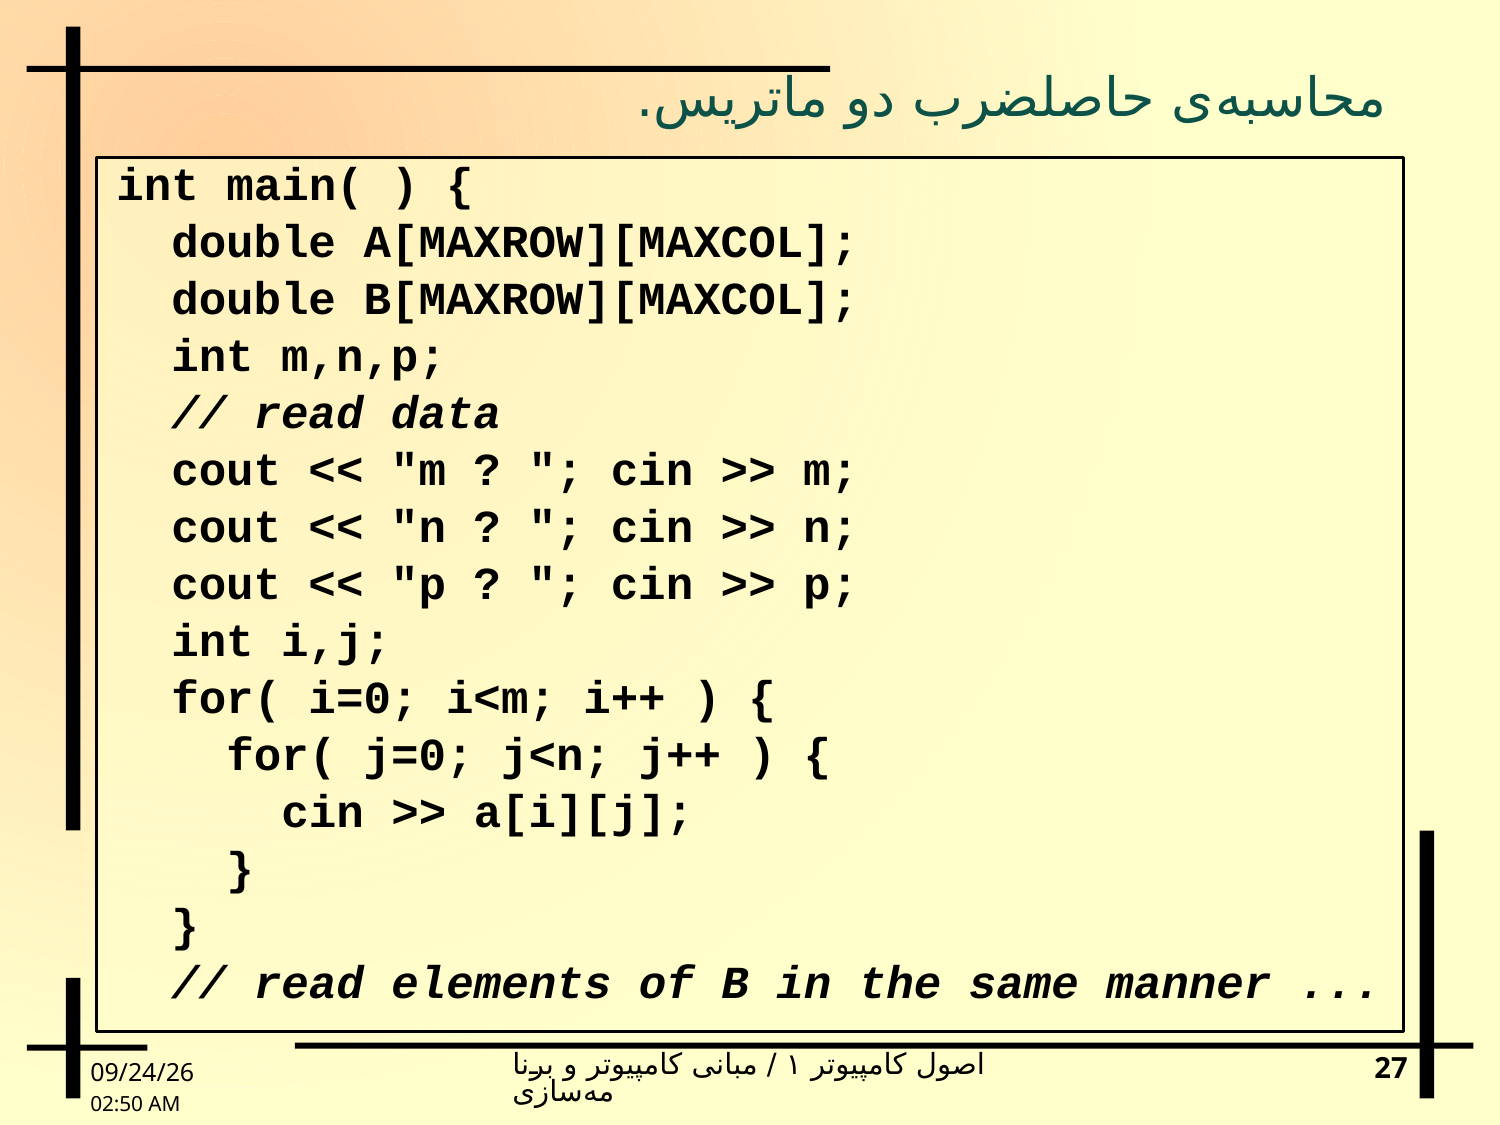

# محاسبه‌ی حاصلضرب دو ماتریس.
int main( ) {
 double A[MAXROW][MAXCOL];
 double B[MAXROW][MAXCOL];
 int m,n,p;
 // read data
 cout << "m ? "; cin >> m;
 cout << "n ? "; cin >> n;
 cout << "p ? "; cin >> p;
 int i,j;
 for( i=0; i<m; i++ ) {
 for( j=0; j<n; j++ ) {
 cin >> a[i][j];
 }
 }
 // read elements of B in the same manner ...
اصول کامپیوتر ۱ / مبانی کامپیوتر و برنامه‌سازی
27